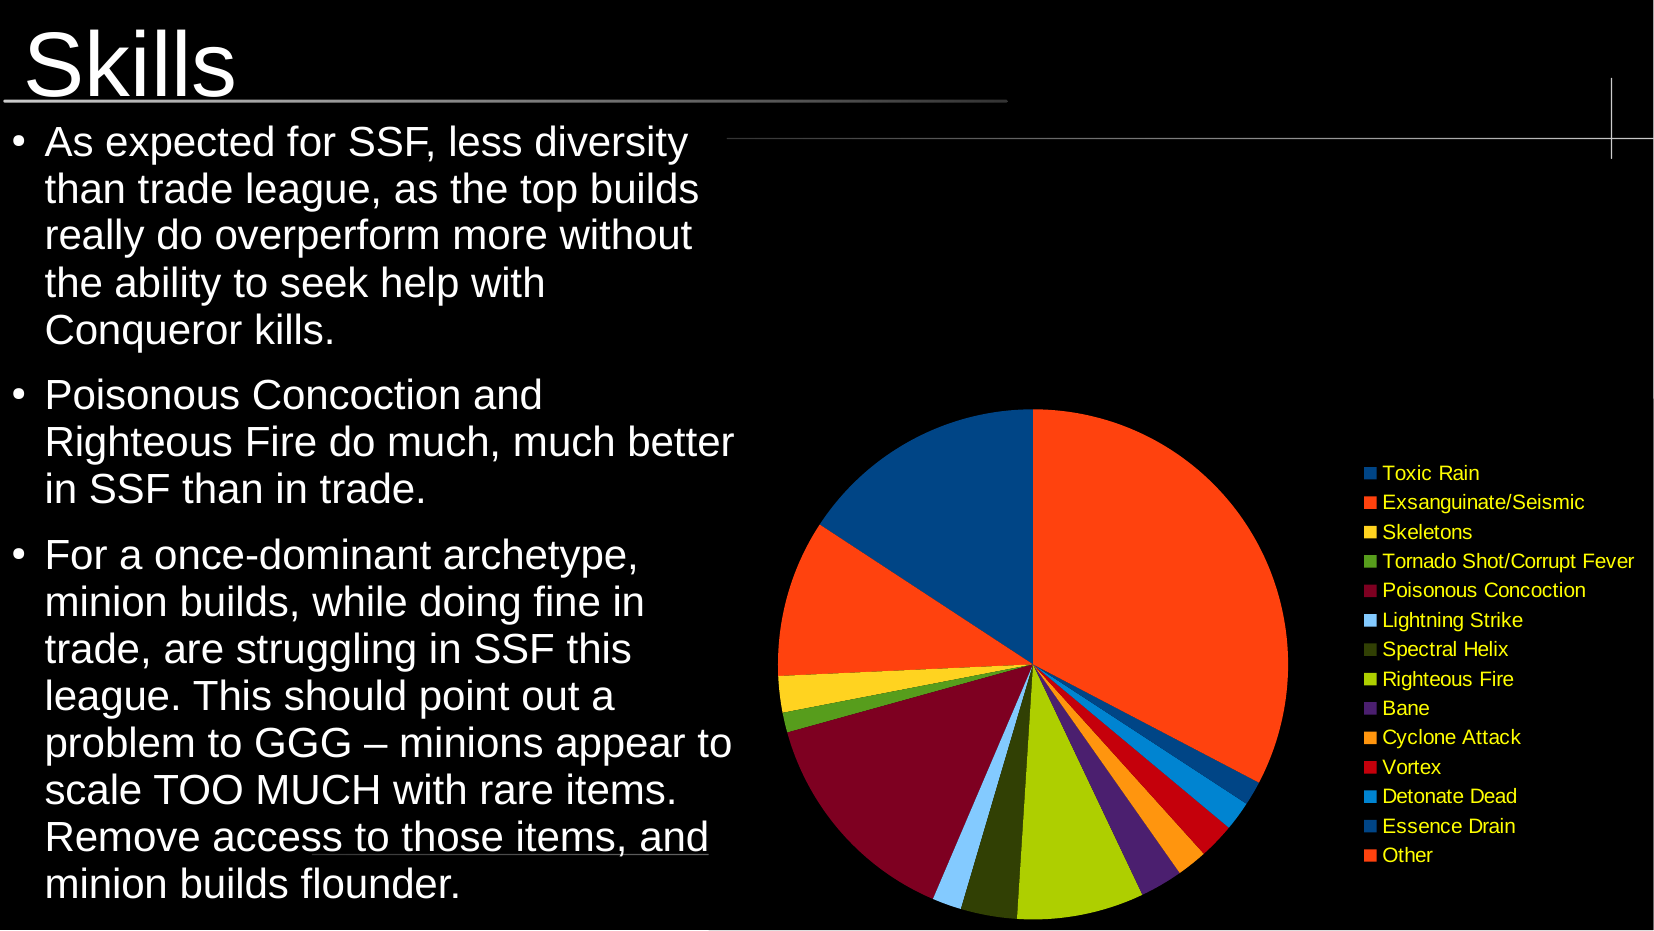

# Skills
As expected for SSF, less diversity than trade league, as the top builds really do overperform more without the ability to seek help with Conqueror kills.
Poisonous Concoction and Righteous Fire do much, much better in SSF than in trade.
For a once-dominant archetype, minion builds, while doing fine in trade, are struggling in SSF this league. This should point out a problem to GGG – minions appear to scale TOO MUCH with rare items. Remove access to those items, and minion builds flounder.
### Chart
| Category | Column B | Column C | Column D |
|---|---|---|---|
| Toxic Rain | 2110.0 | None | None |
| Exsanguinate/Seismic | 1333.0 | None | None |
| Skeletons | 310.0 | None | None |
| Tornado Shot/Corrupt Fever | 169.0 | None | None |
| Poisonous Concoction | 1910.0 | None | None |
| Lightning Strike | 248.0 | None | None |
| Spectral Helix | 477.0 | None | None |
| Righteous Fire | 1078.0 | None | None |
| Bane | 361.0 | None | None |
| Cyclone Attack | 258.0 | None | None |
| Vortex | 302.0 | None | None |
| Detonate Dead | 248.0 | None | None |
| Essence Drain | 205.0 | None | None |
| Other | 4373.0 | None | None |6